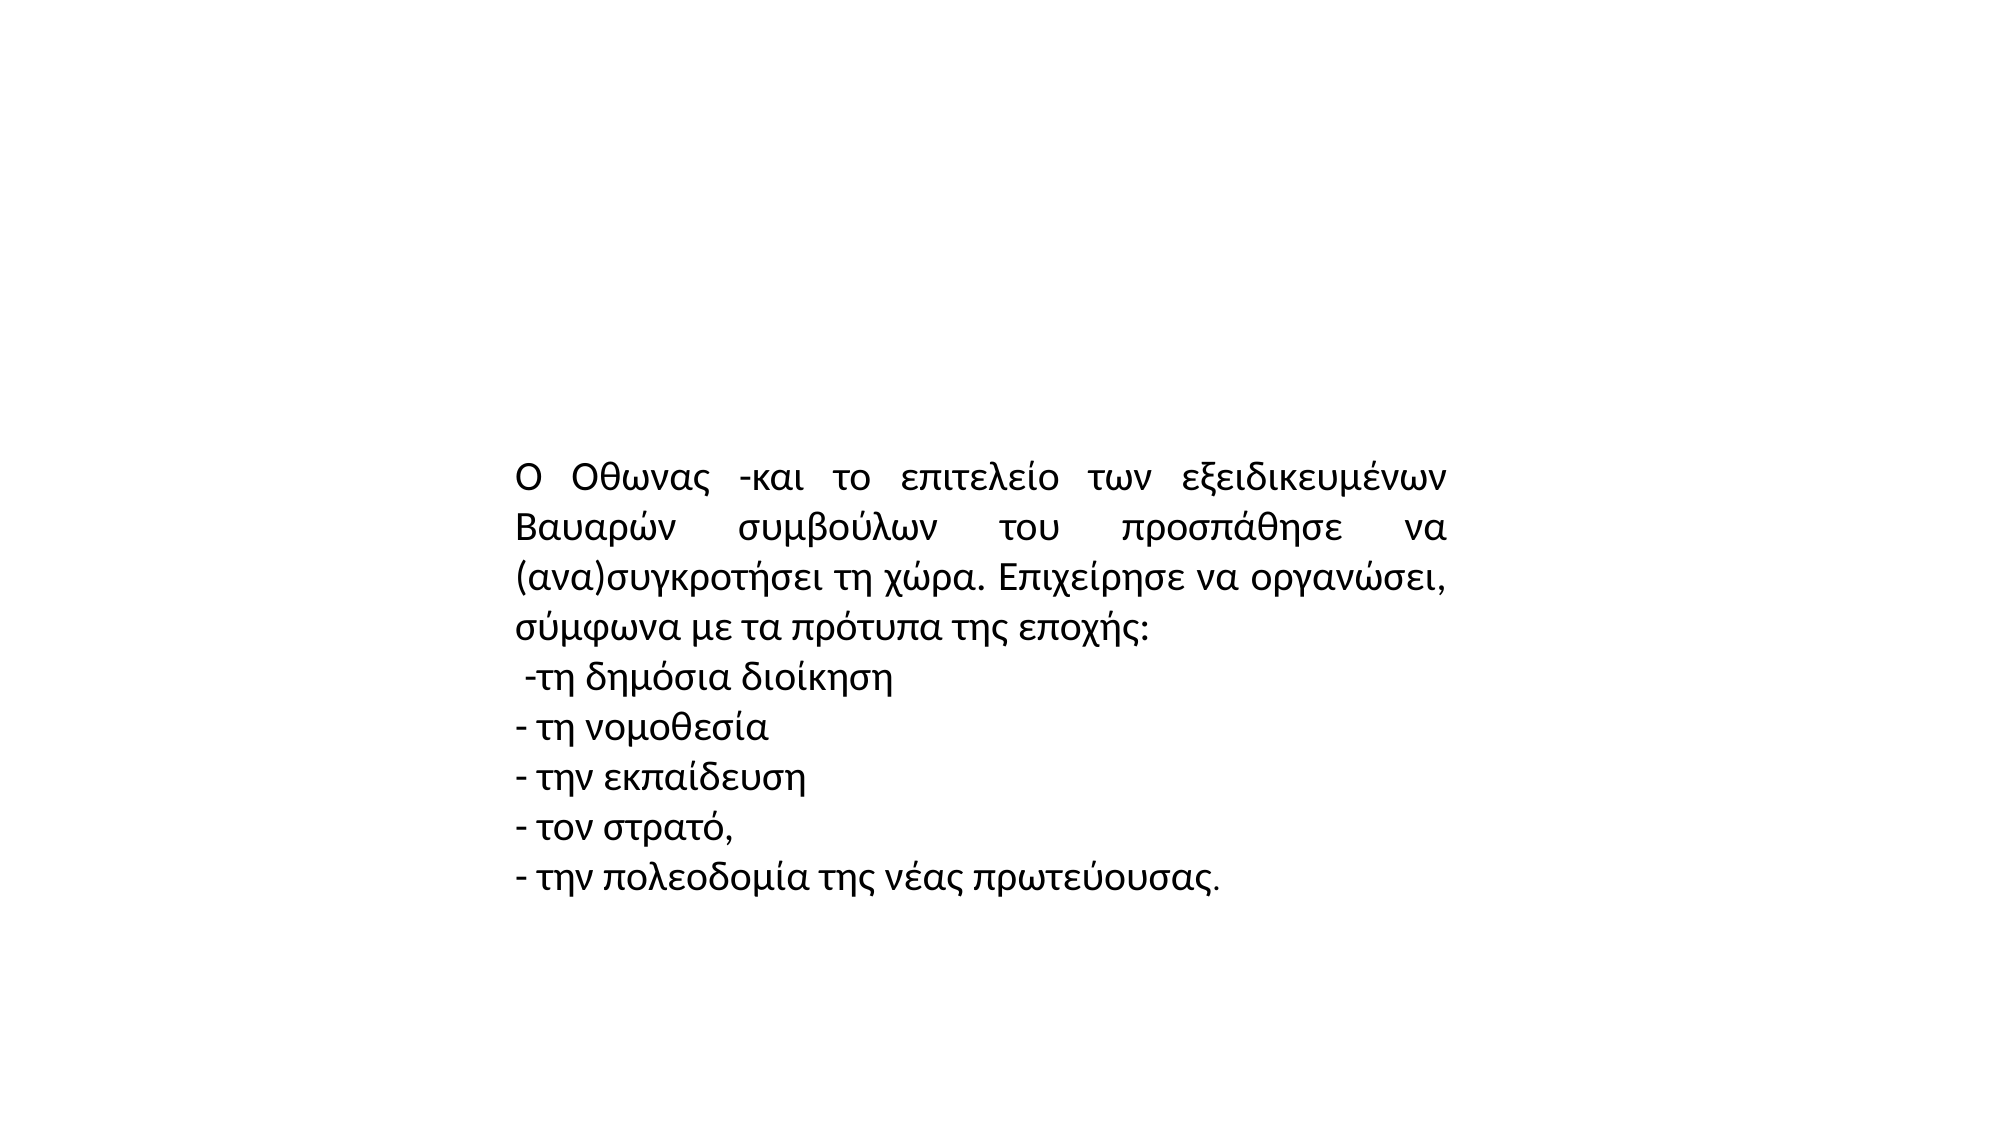

Ο Όθωνας -και το επιτελείο των εξειδικευμένων Βαυαρών συμβούλων του προσπάθησε να (ανα)συγκροτήσει τη χώρα. Επιχείρησε να οργανώσει, σύμφωνα με τα πρότυπα της εποχής:
 -τη δημόσια διοίκηση
- τη νομοθεσία
- την εκπαίδευση
- τον στρατό,
- την πολεοδομία της νέας πρωτεύουσας.